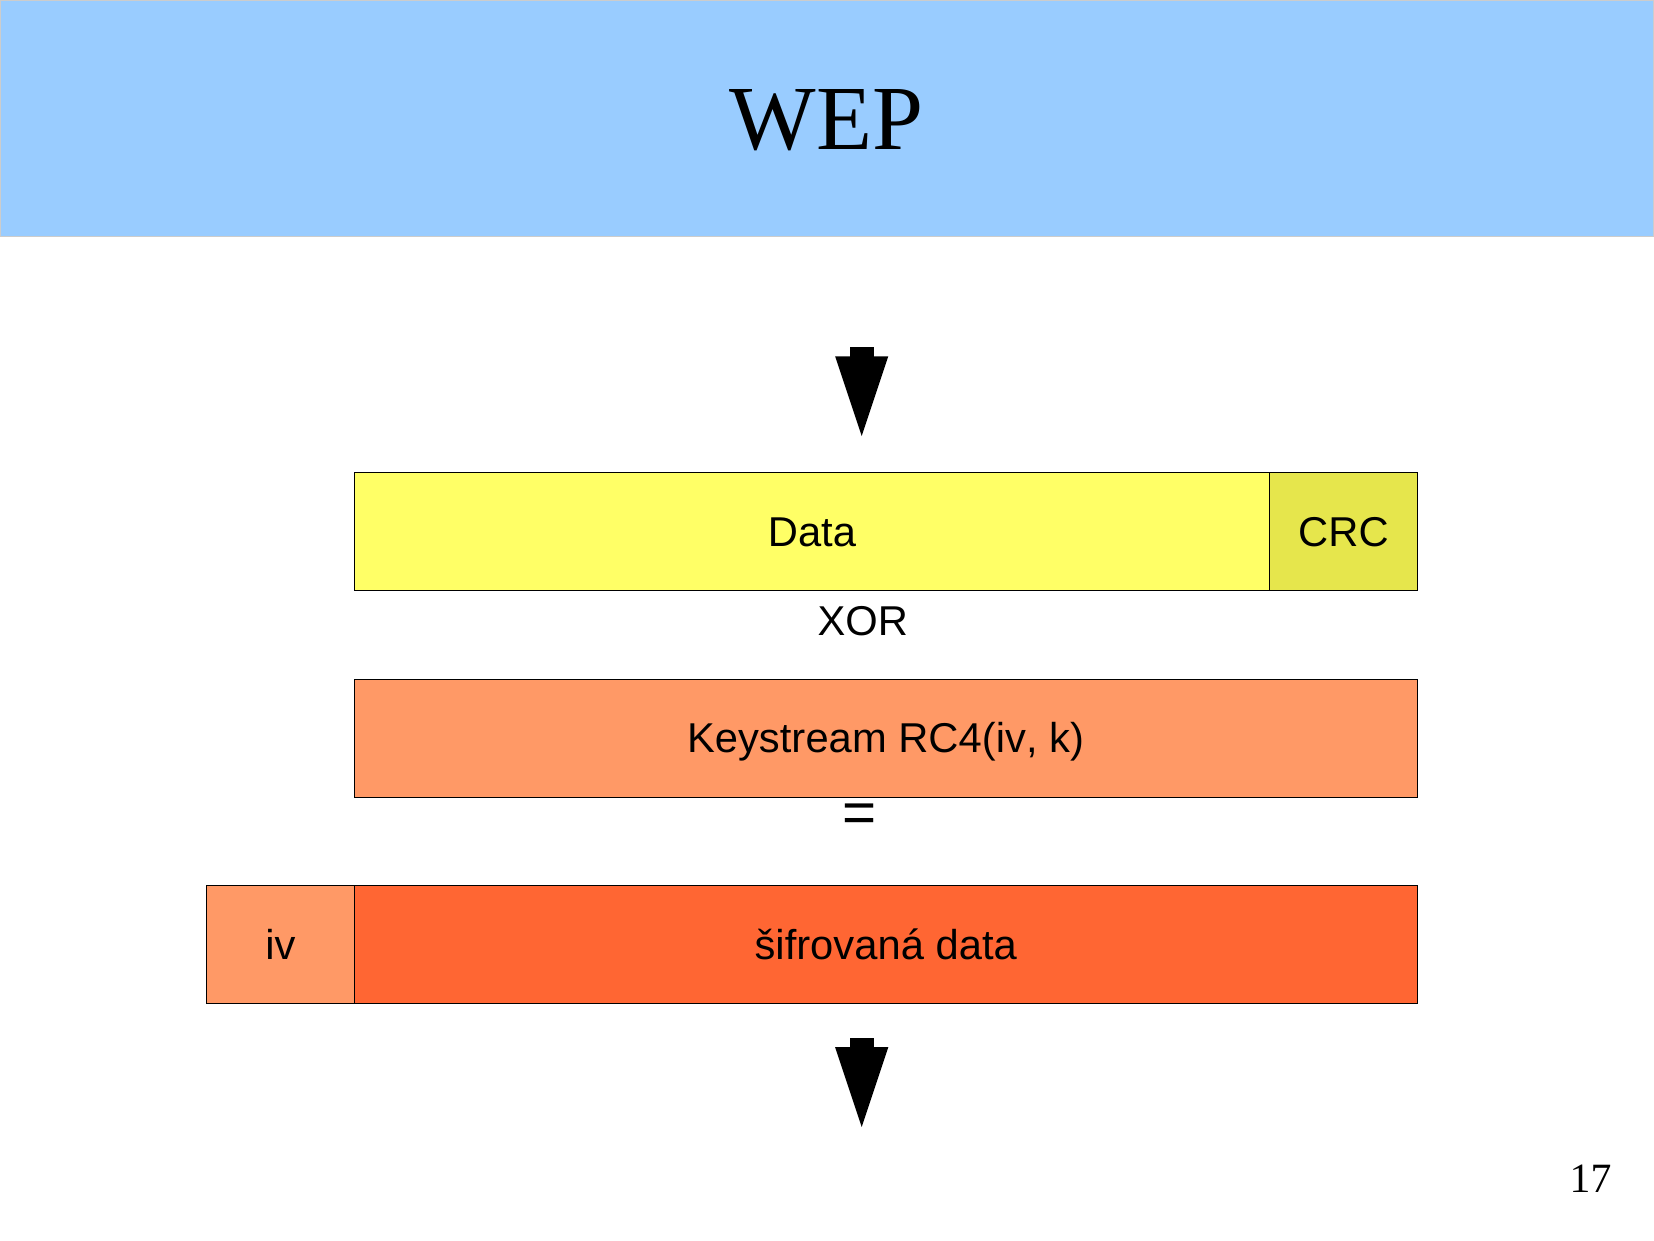

# WEP
Data
CRC
XOR
Keystream RC4(iv, k)
=
iv
šifrovaná data